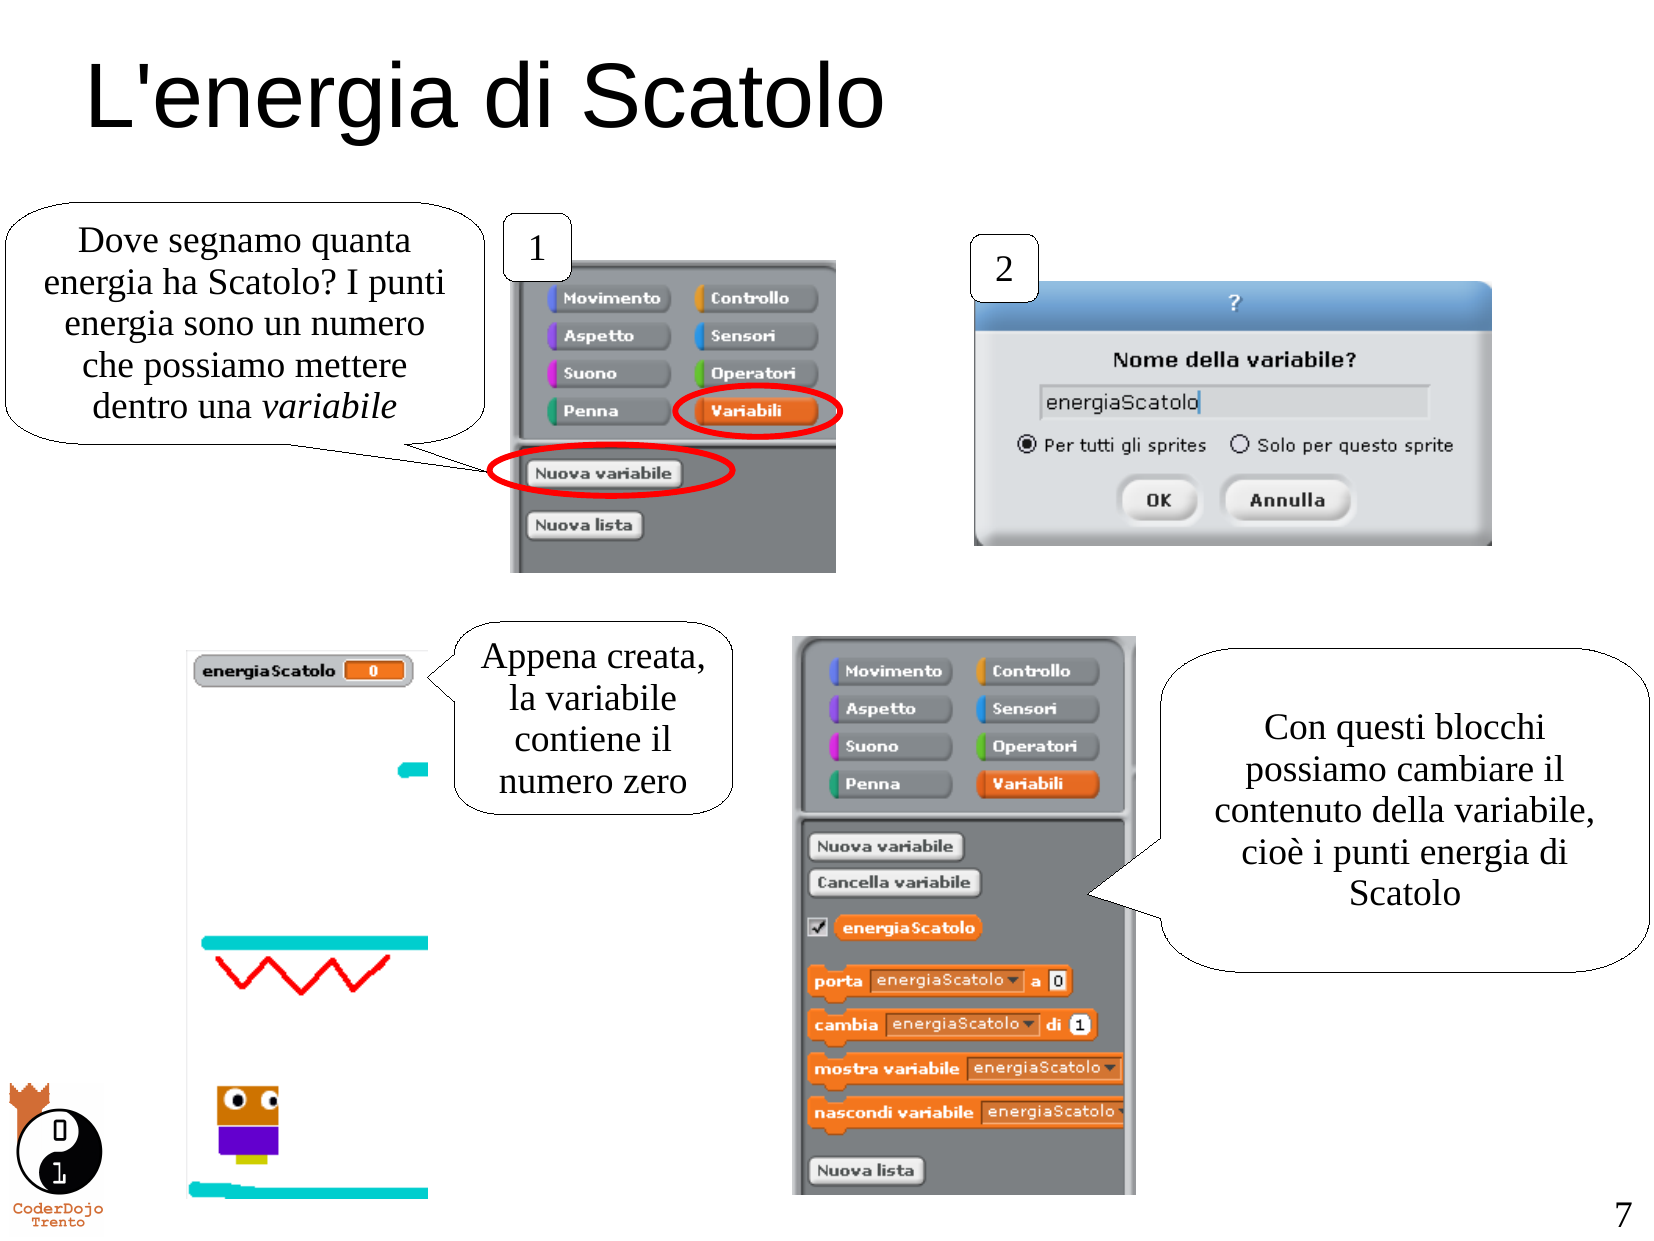

# L'energia di Scatolo
Dove segnamo quanta energia ha Scatolo? I punti energia sono un numero che possiamo mettere dentro una variabile
1
2
Appena creata, la variabile contiene il numero zero
Con questi blocchi possiamo cambiare il contenuto della variabile, cioè i punti energia di Scatolo
7